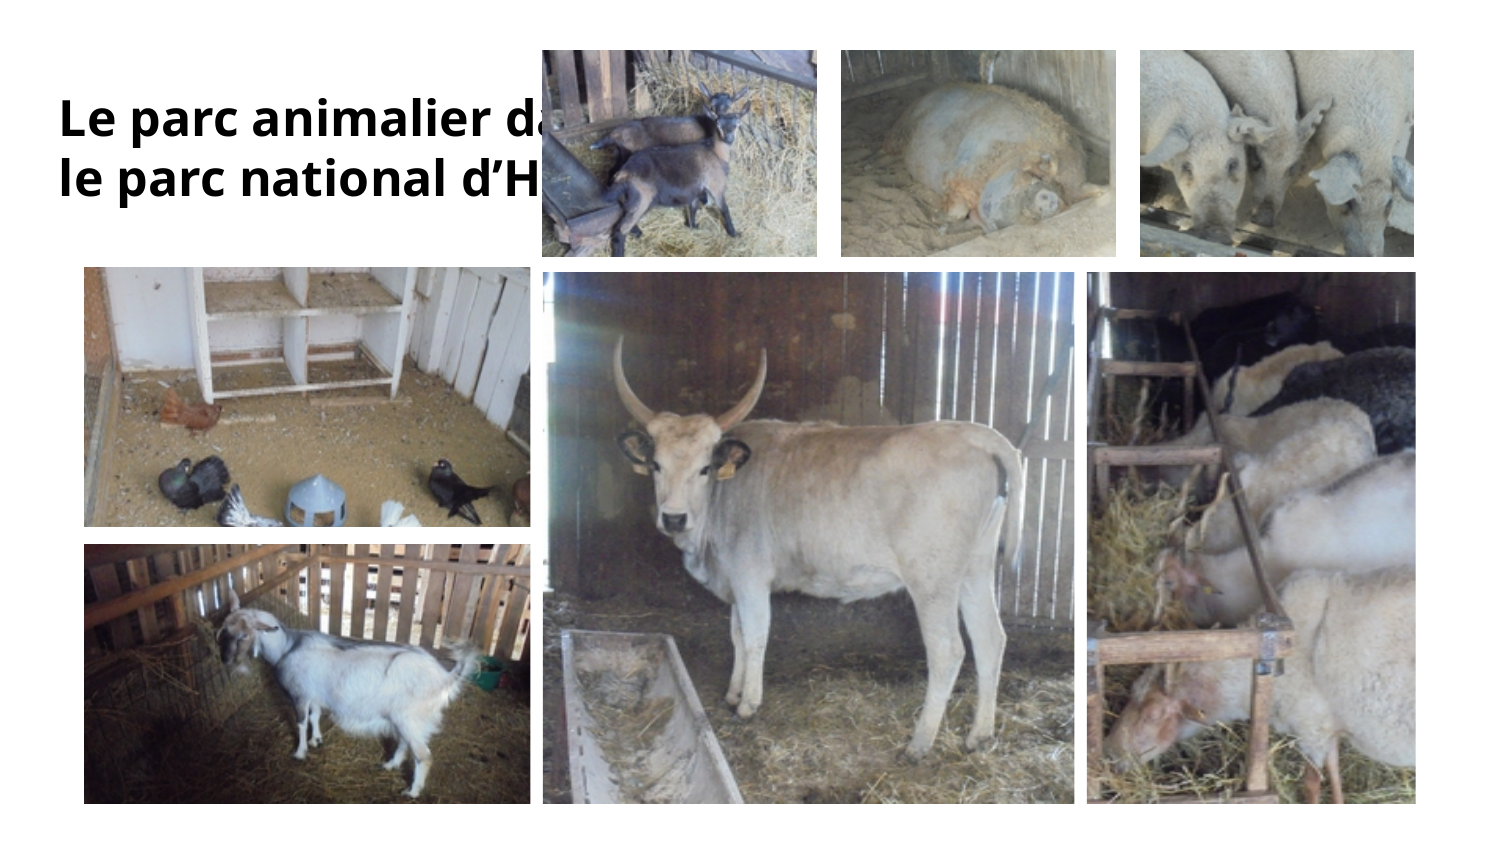

# Le parc animalier dans le parc national d’Hortobágyi